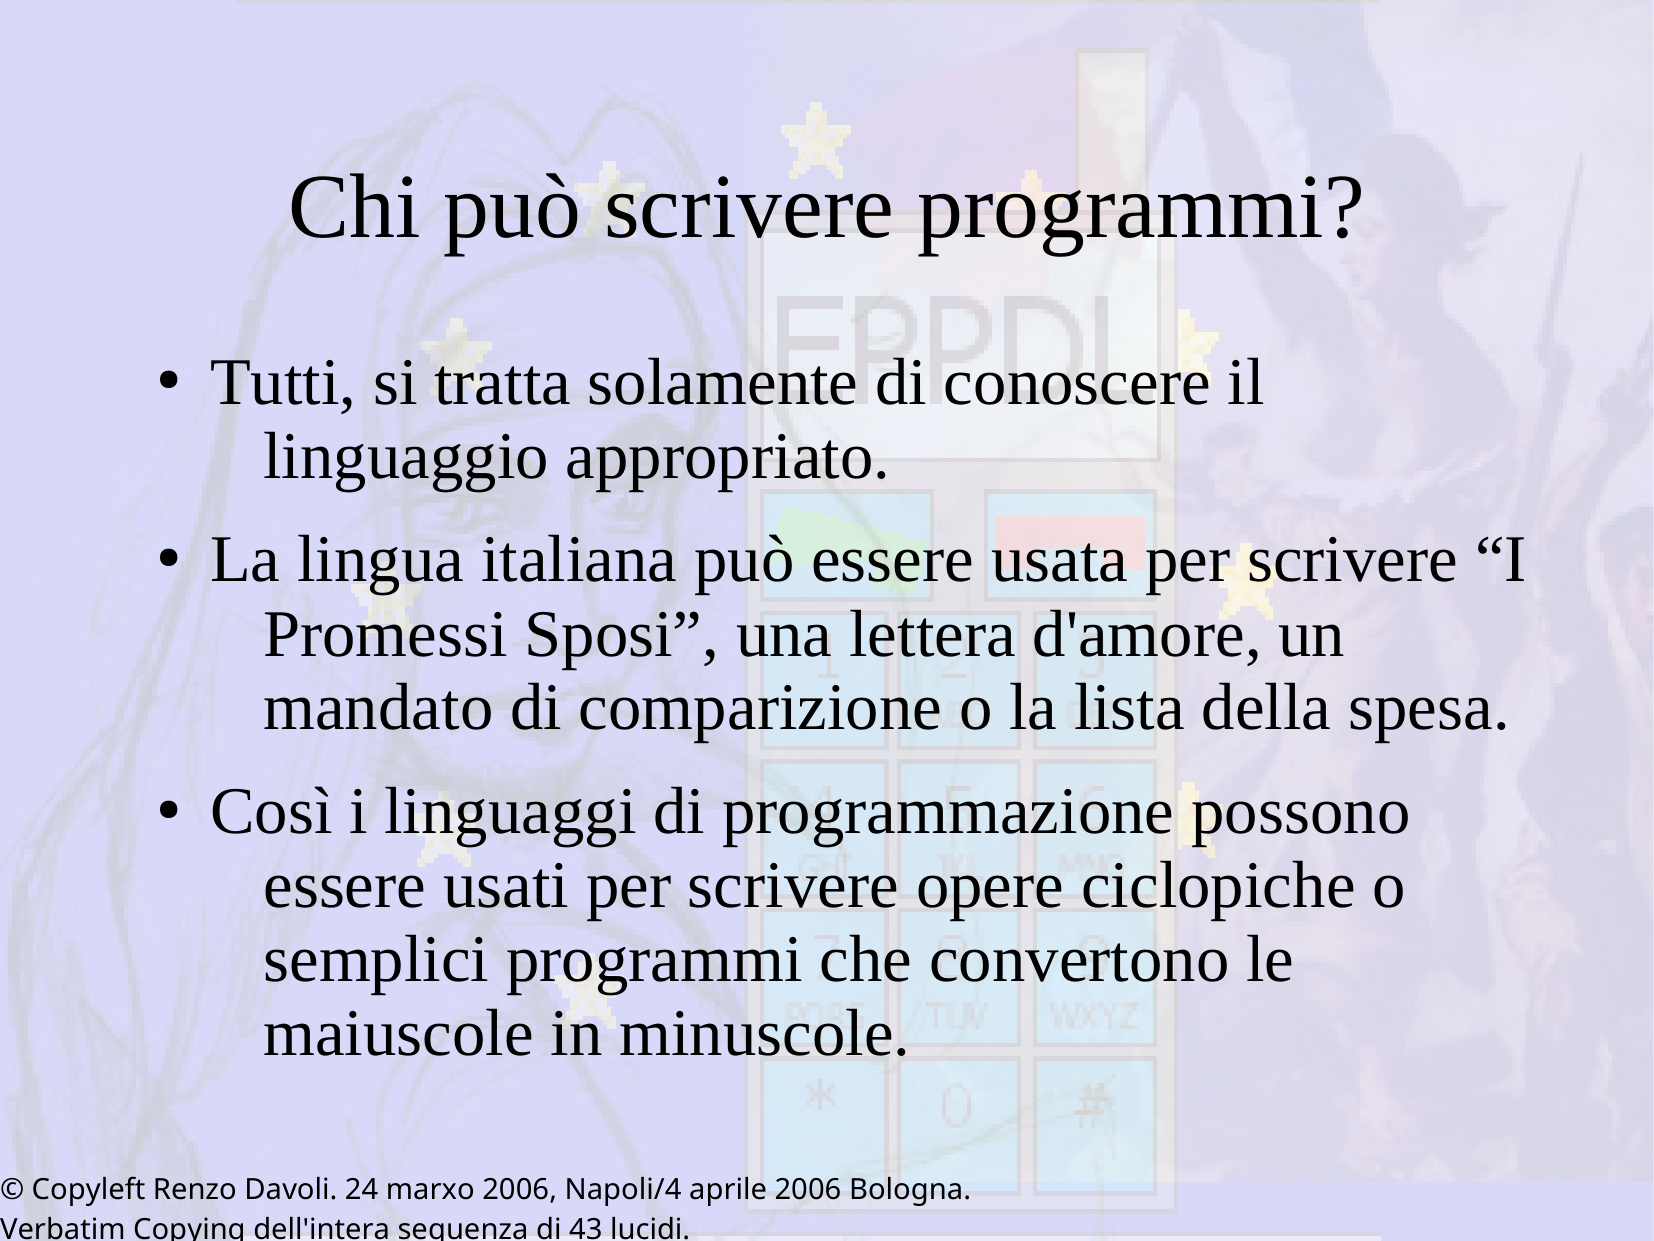

# Chi può scrivere programmi?
Tutti, si tratta solamente di conoscere il linguaggio appropriato.
La lingua italiana può essere usata per scrivere “I Promessi Sposi”, una lettera d'amore, un mandato di comparizione o la lista della spesa.
Così i linguaggi di programmazione possono essere usati per scrivere opere ciclopiche o semplici programmi che convertono le maiuscole in minuscole.